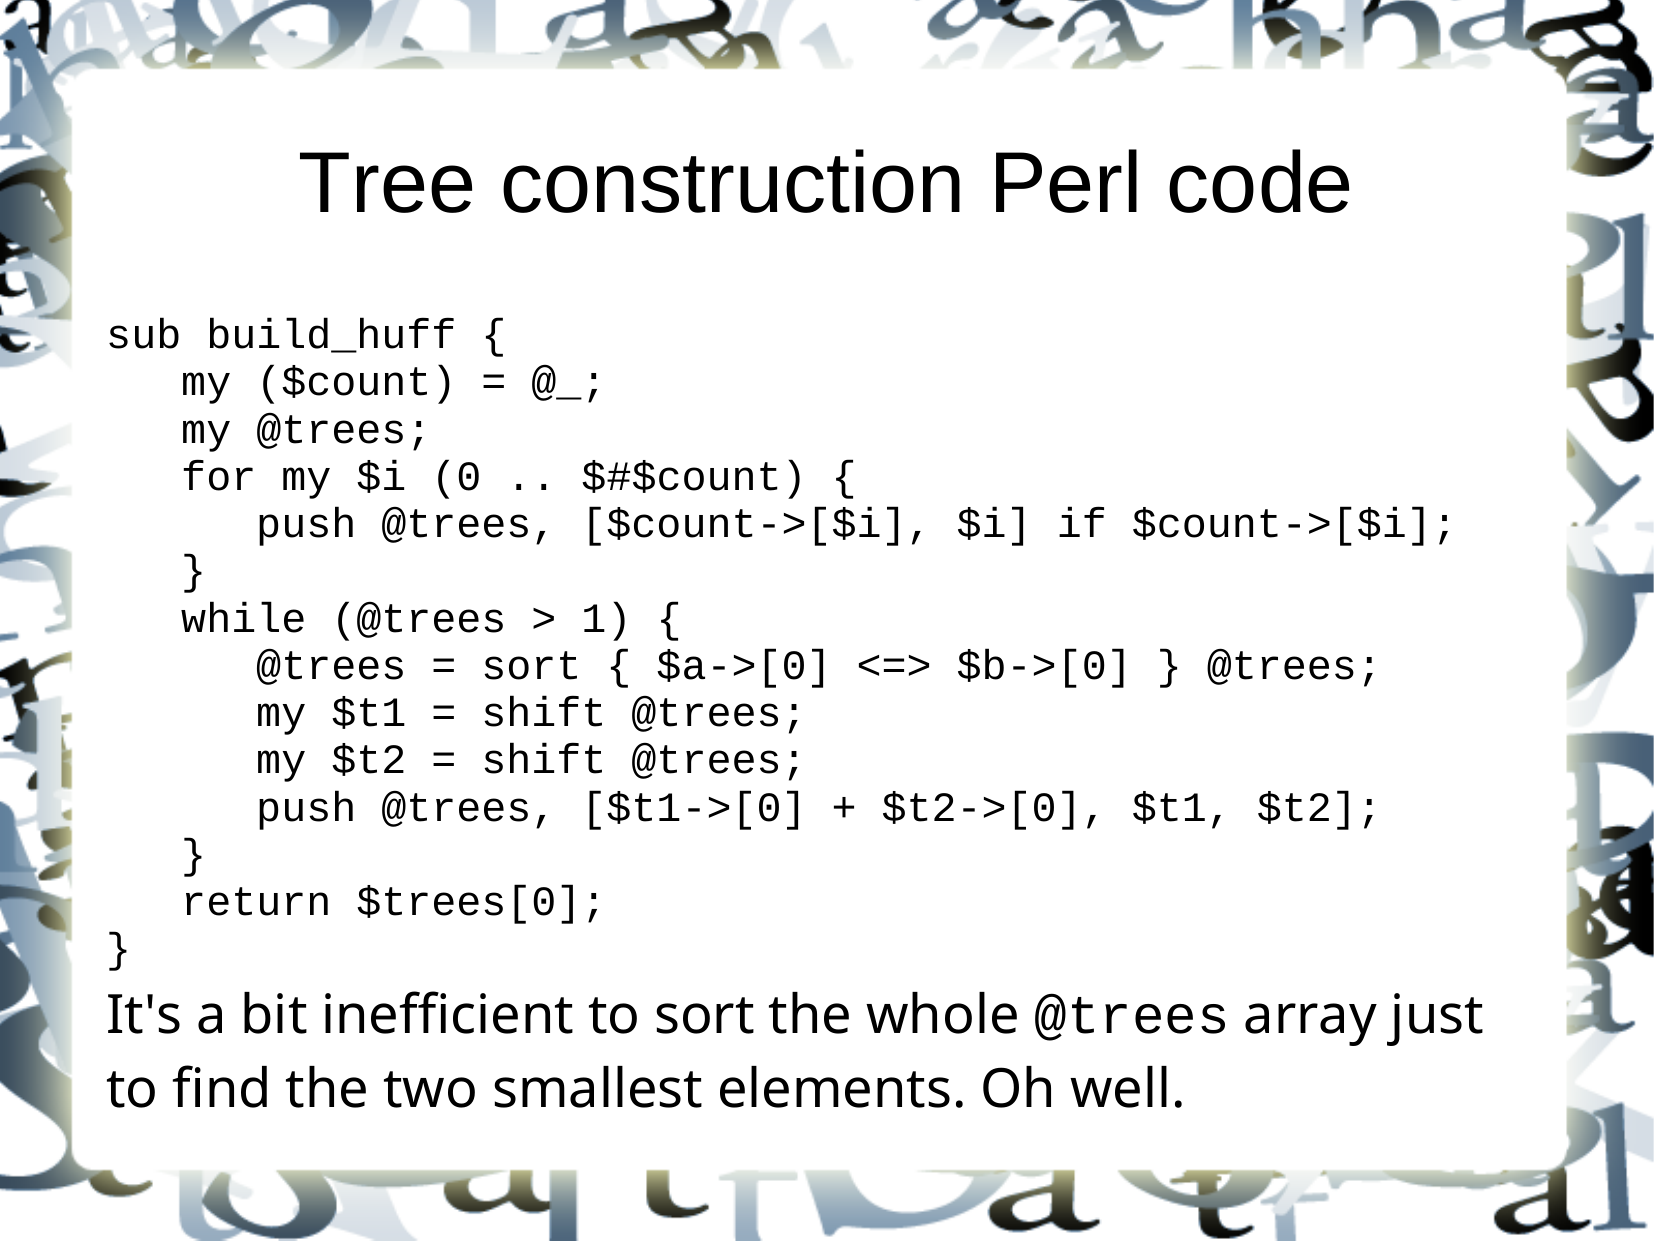

# Tree construction Perl code
sub build_huff {
 my ($count) = @_;
 my @trees;
 for my $i (0 .. $#$count) {
 push @trees, [$count->[$i], $i] if $count->[$i];
 }
 while (@trees > 1) {
 @trees = sort { $a->[0] <=> $b->[0] } @trees;
 my $t1 = shift @trees;
 my $t2 = shift @trees;
 push @trees, [$t1->[0] + $t2->[0], $t1, $t2];
 }
 return $trees[0];
}
It's a bit inefficient to sort the whole @trees array just to find the two smallest elements. Oh well.